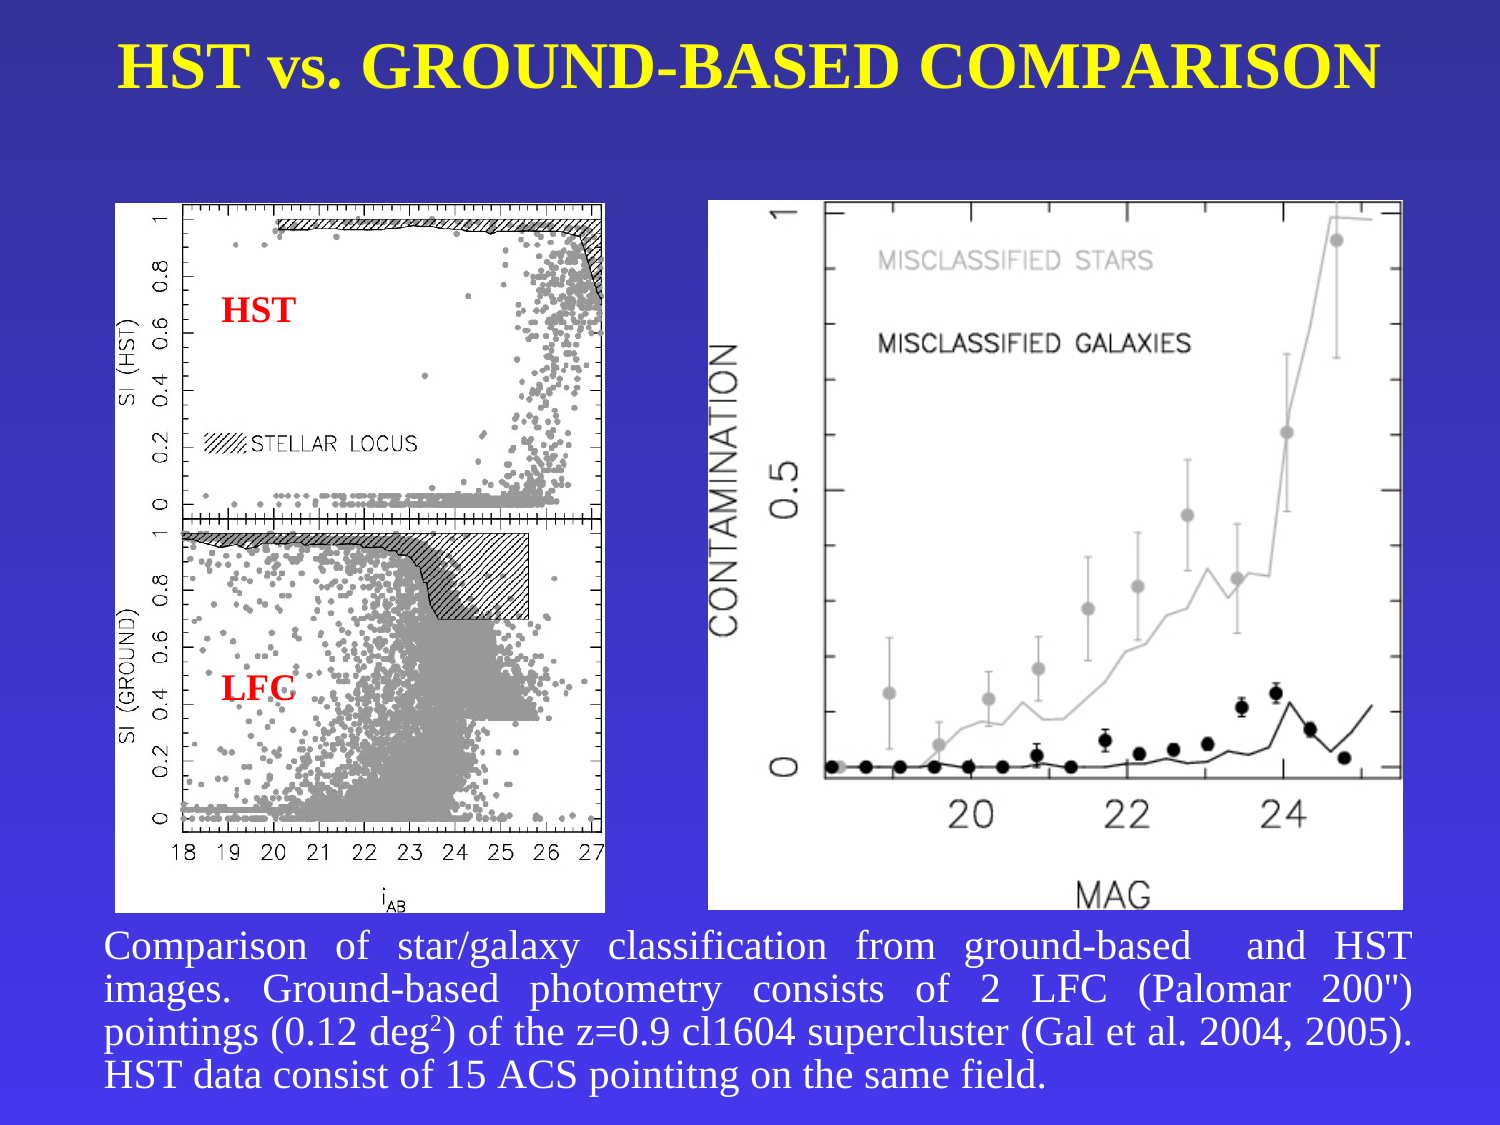

HST vs. GROUND-BASED COMPARISON
HST
LFC
Comparison of star/galaxy classification from ground-based and HST images. Ground-based photometry consists of 2 LFC (Palomar 200'') pointings (0.12 deg2) of the z=0.9 cl1604 supercluster (Gal et al. 2004, 2005). HST data consist of 15 ACS pointitng on the same field.